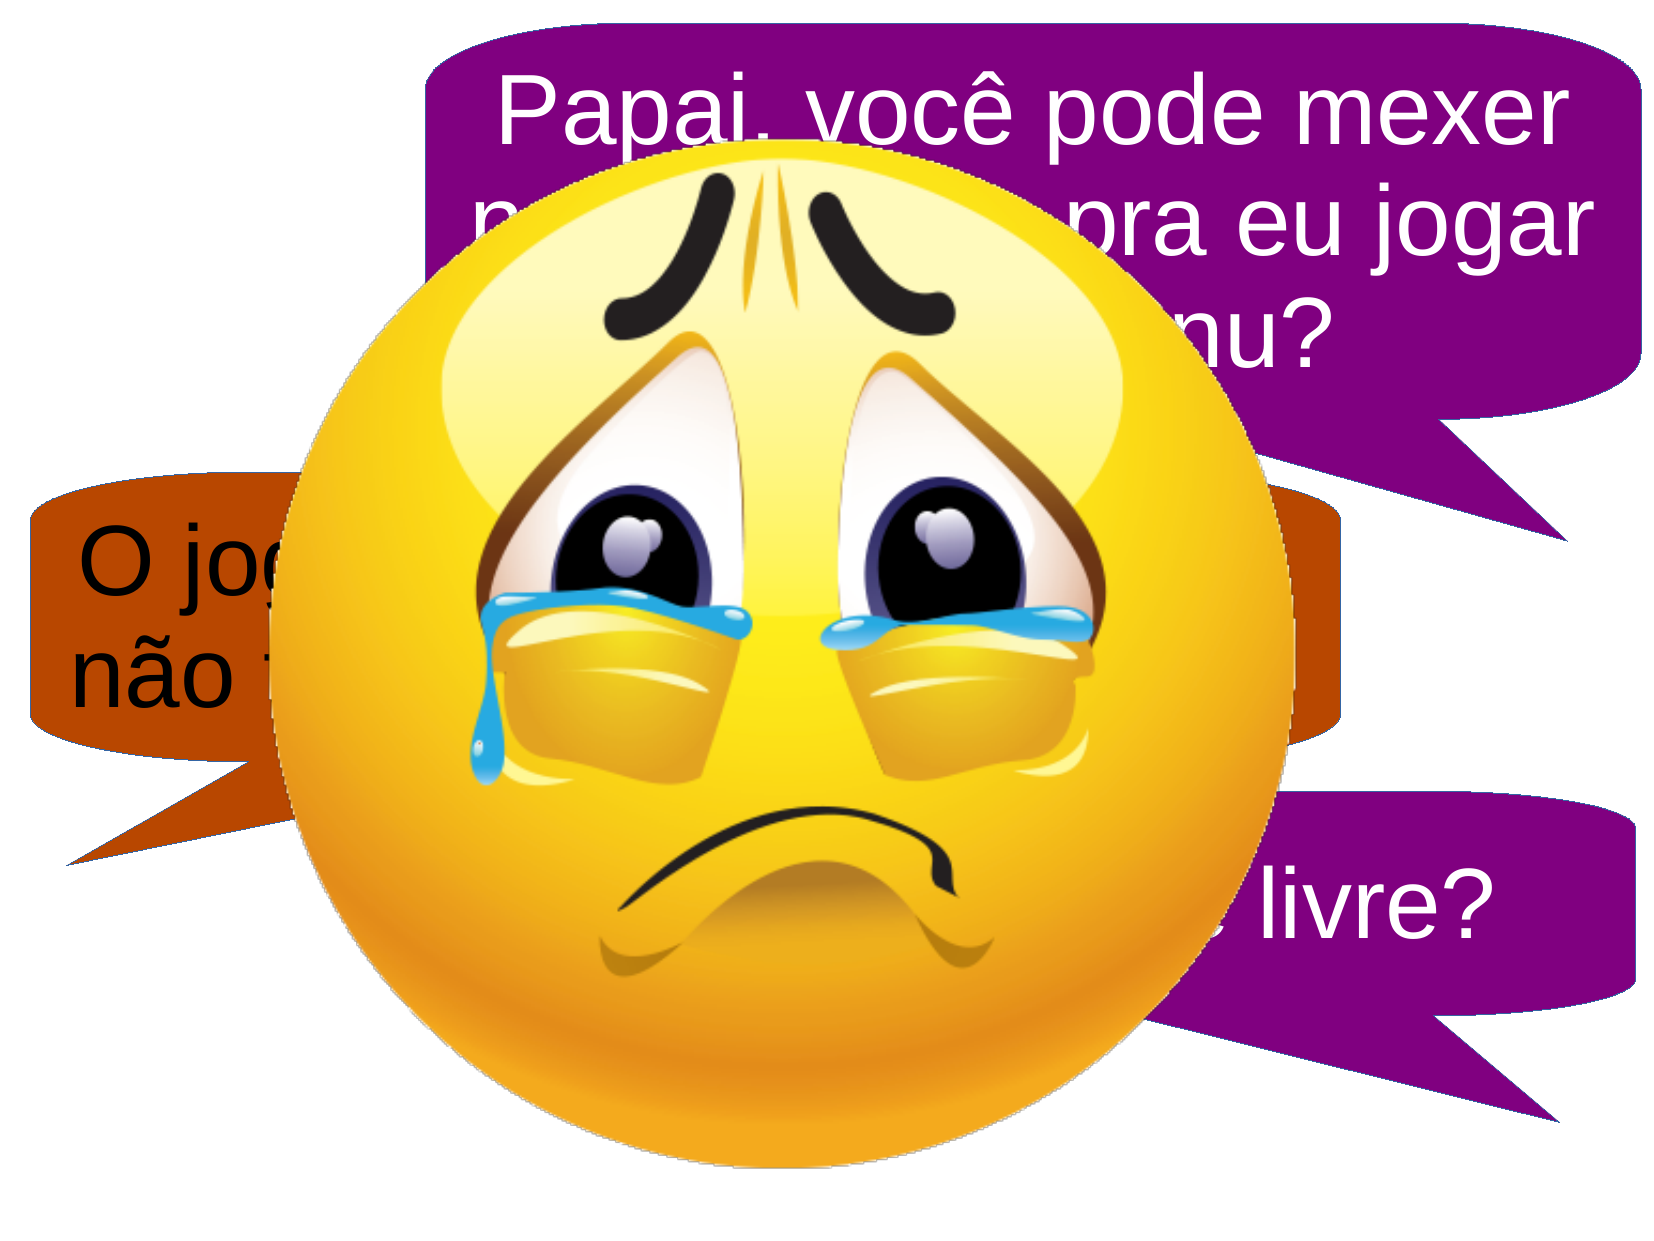

Papai, você pode mexer
no programa pra eu jogar
com um gnu?
O jogo não é software livre,
não tem como reprogramar.
Não é software livre?